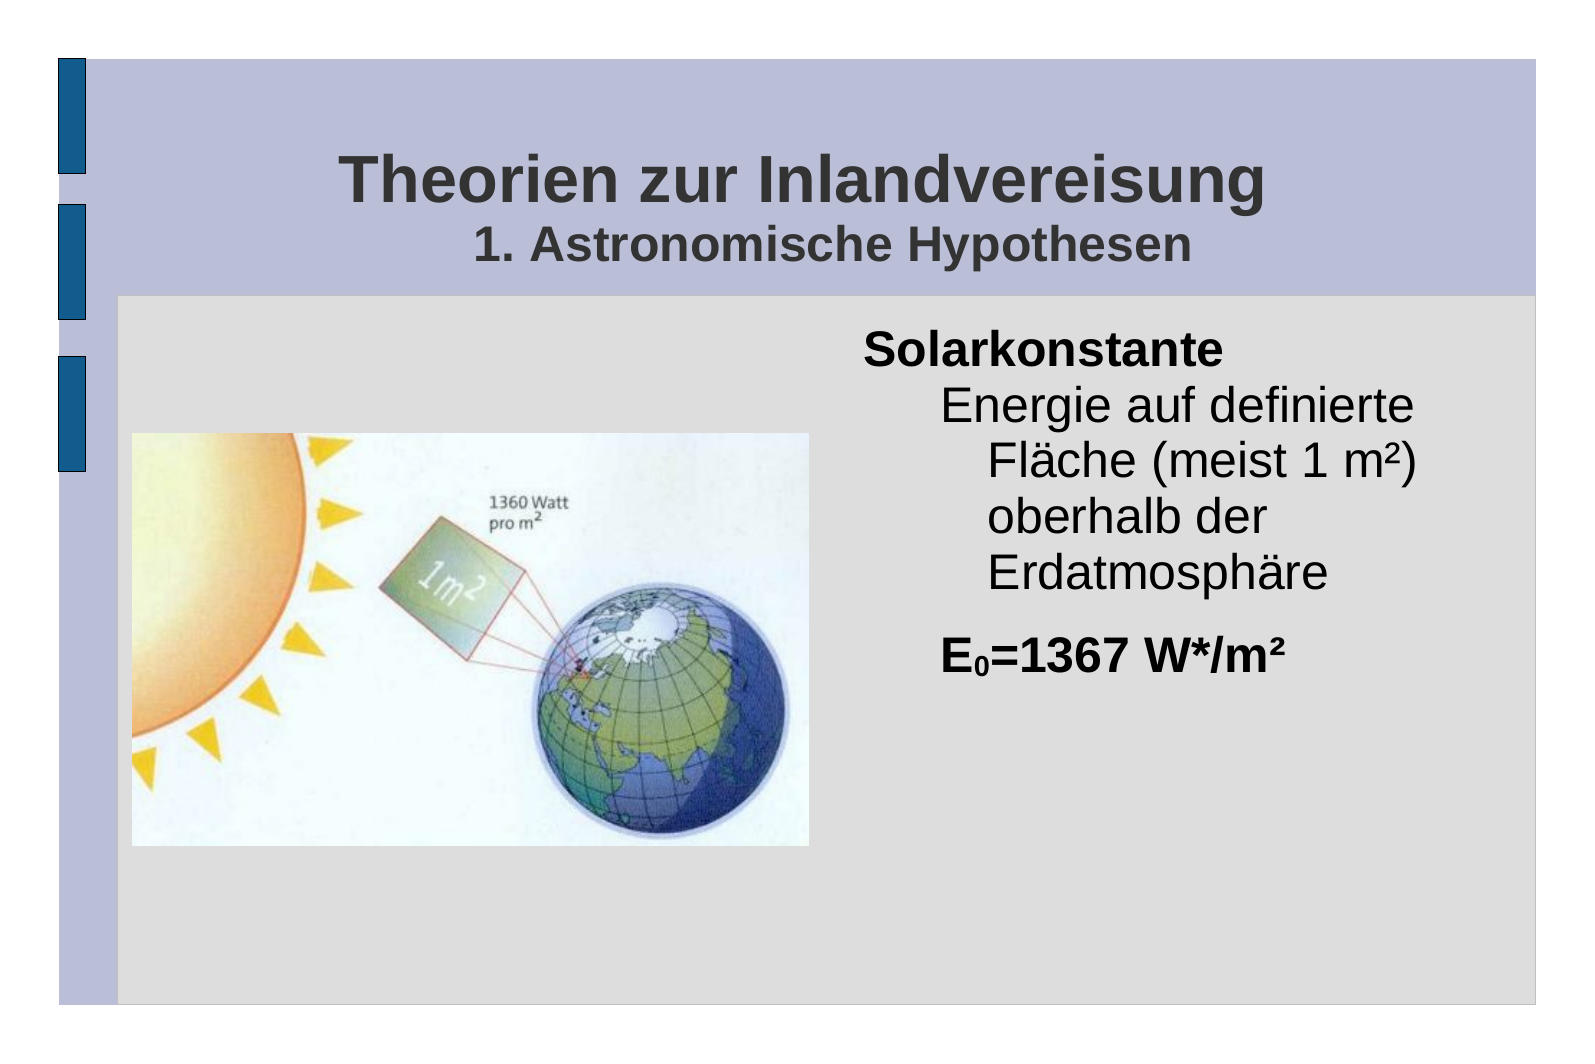

# Theorien zur Inlandvereisung 1. Astronomische Hypothesen
Solarkonstante
Energie auf definierte Fläche (meist 1 m²) oberhalb der Erdatmosphäre
E0=1367 W*/m²